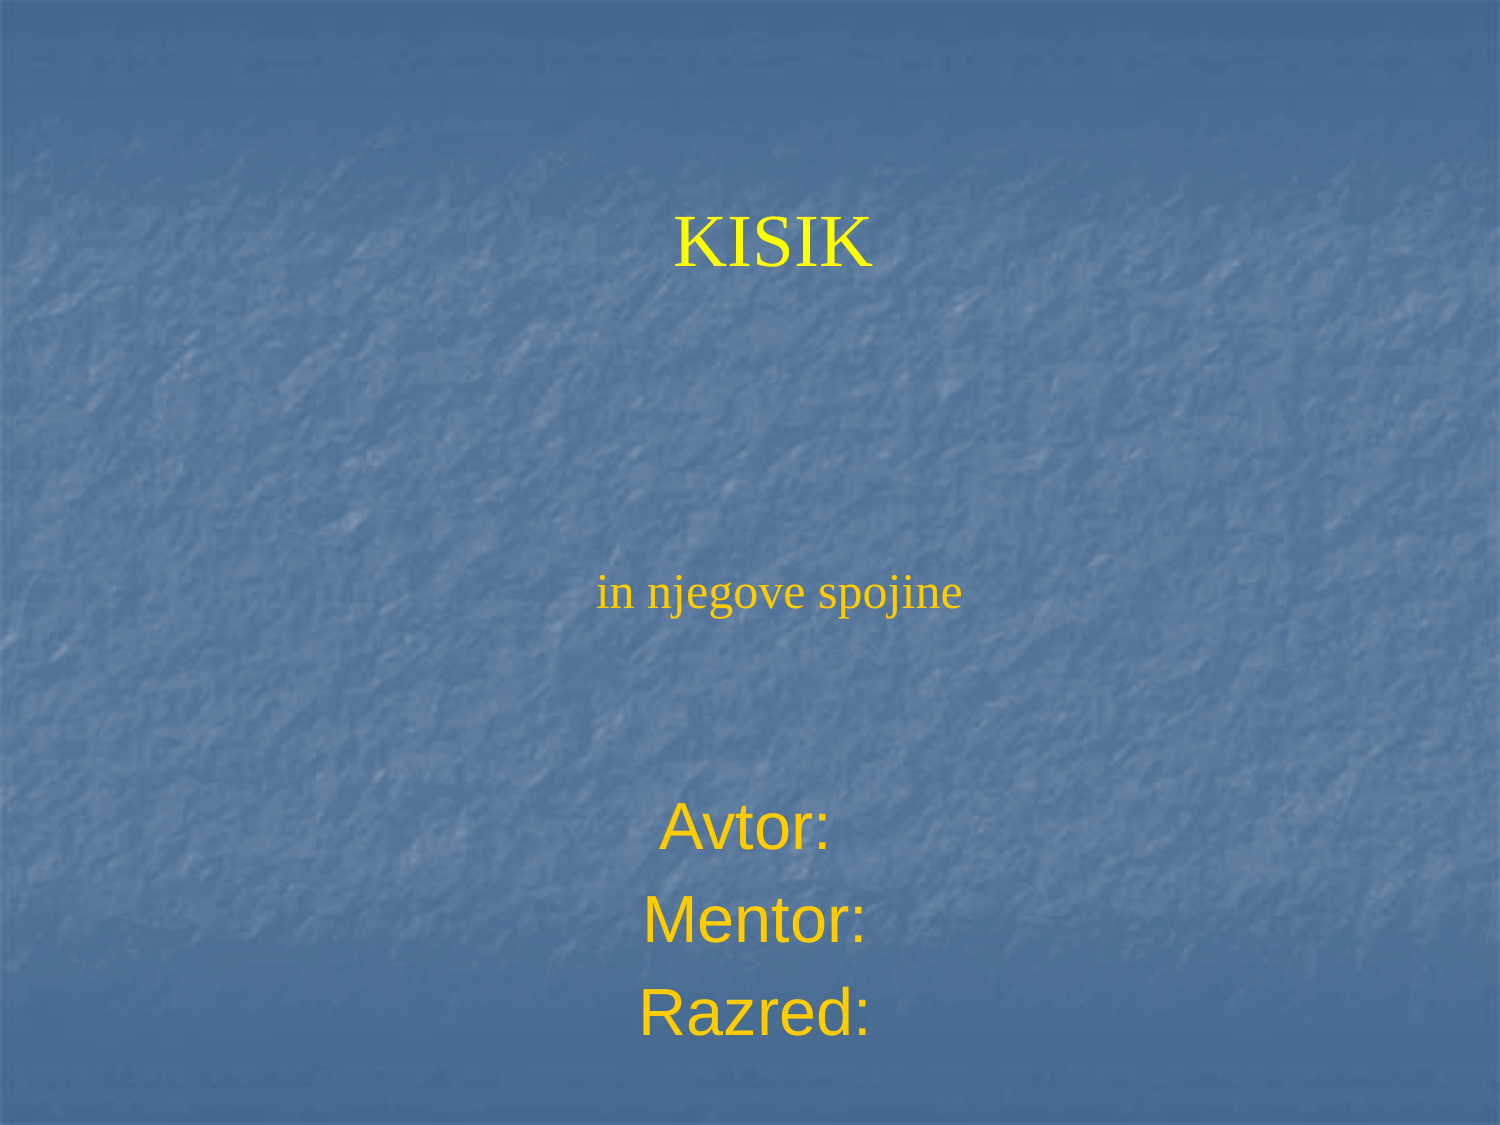

KISIK
in njegove spojine
# Avtor:
Mentor:
Razred: